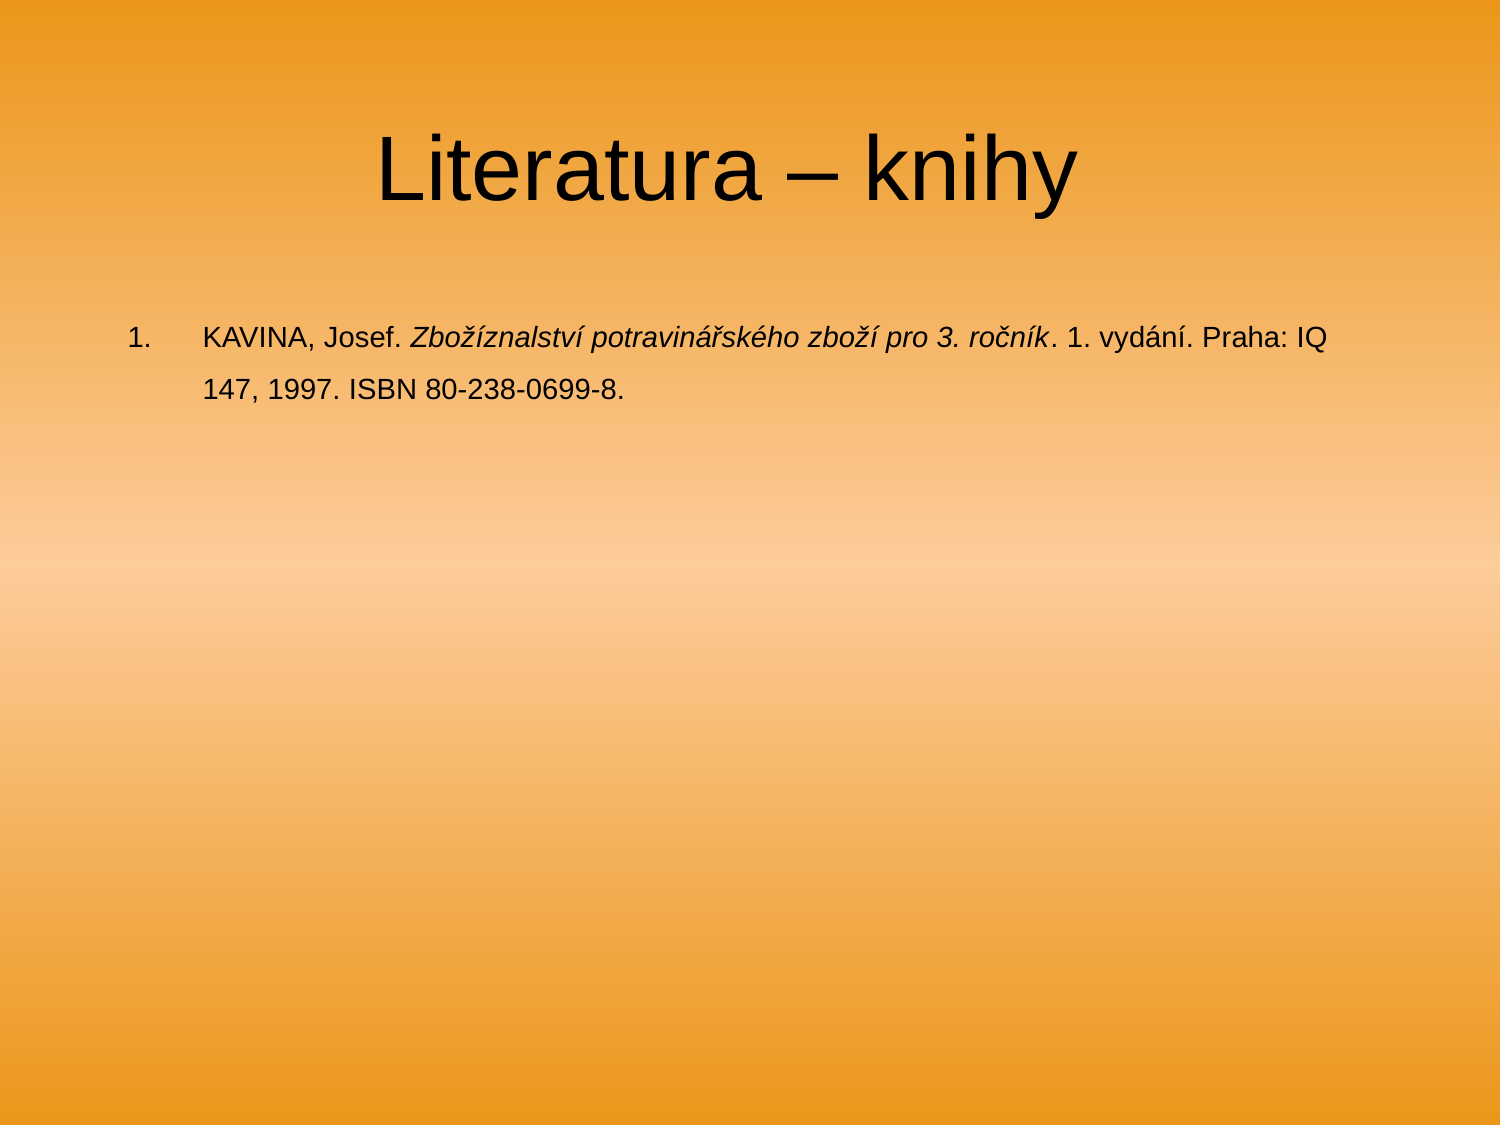

# Literatura – knihy
KAVINA, Josef. Zbožíznalství potravinářského zboží pro 3. ročník. 1. vydání. Praha: IQ 147, 1997. ISBN 80-238-0699-8.